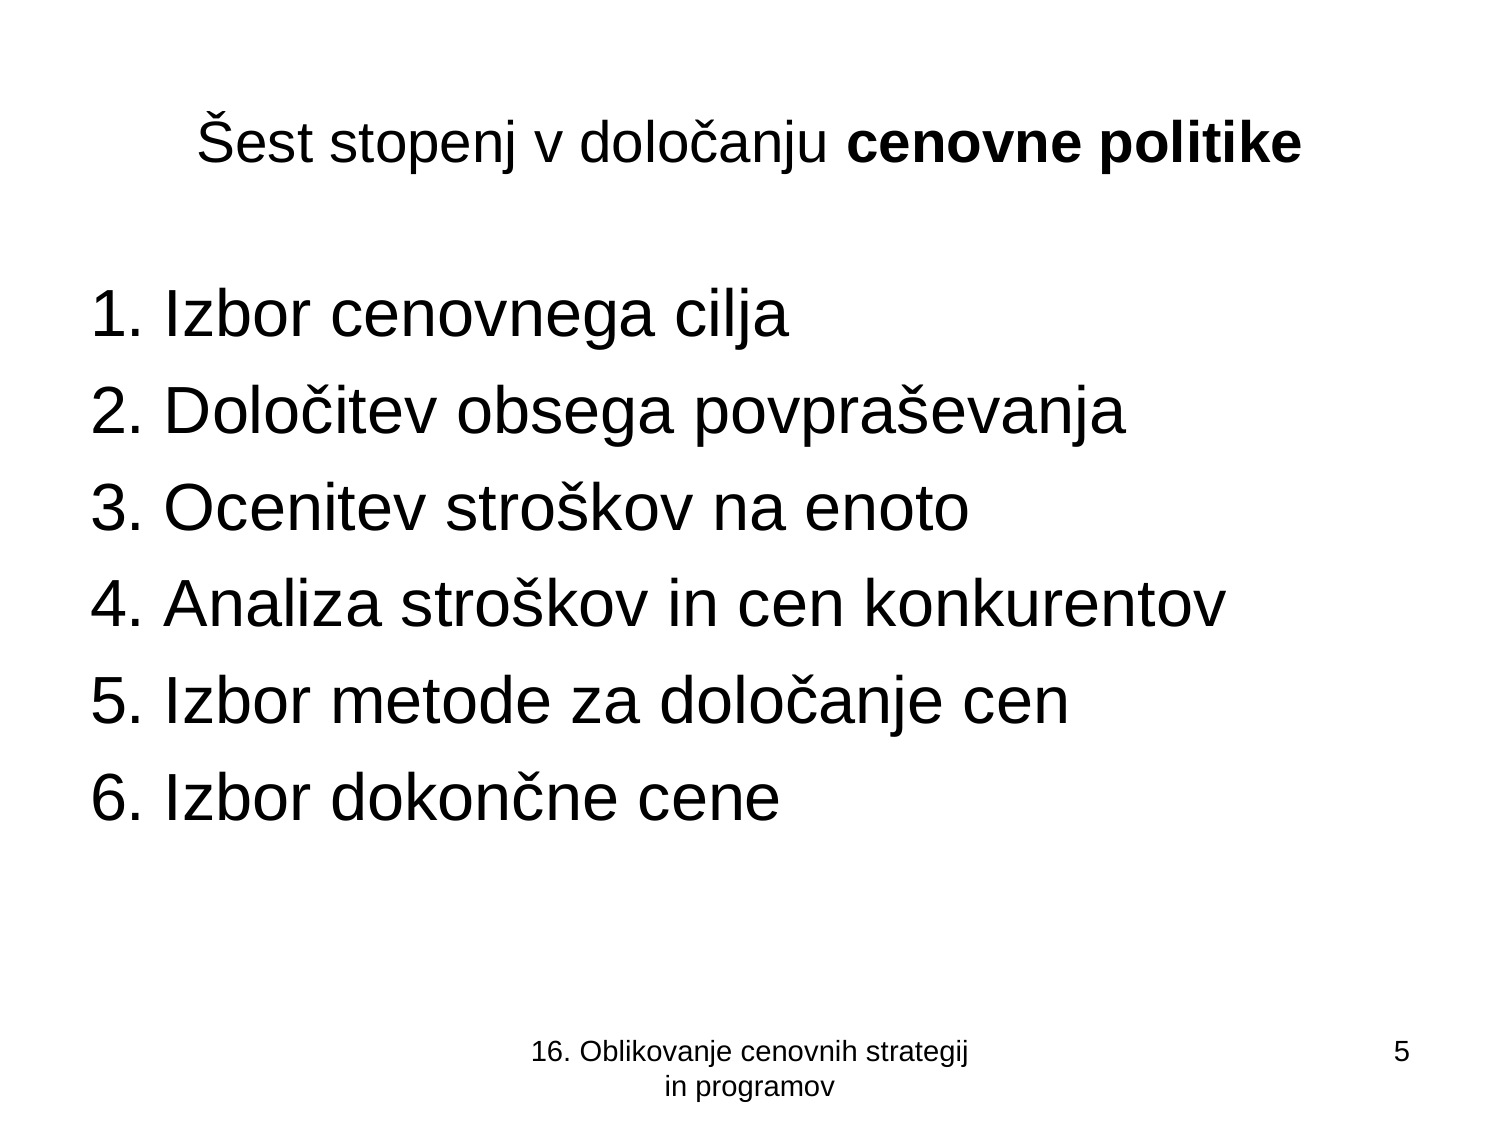

# Šest stopenj v določanju cenovne politike
1. Izbor cenovnega cilja
2. Določitev obsega povpraševanja
3. Ocenitev stroškov na enoto
4. Analiza stroškov in cen konkurentov
5. Izbor metode za določanje cen
6. Izbor dokončne cene
16. Oblikovanje cenovnih strategij in programov